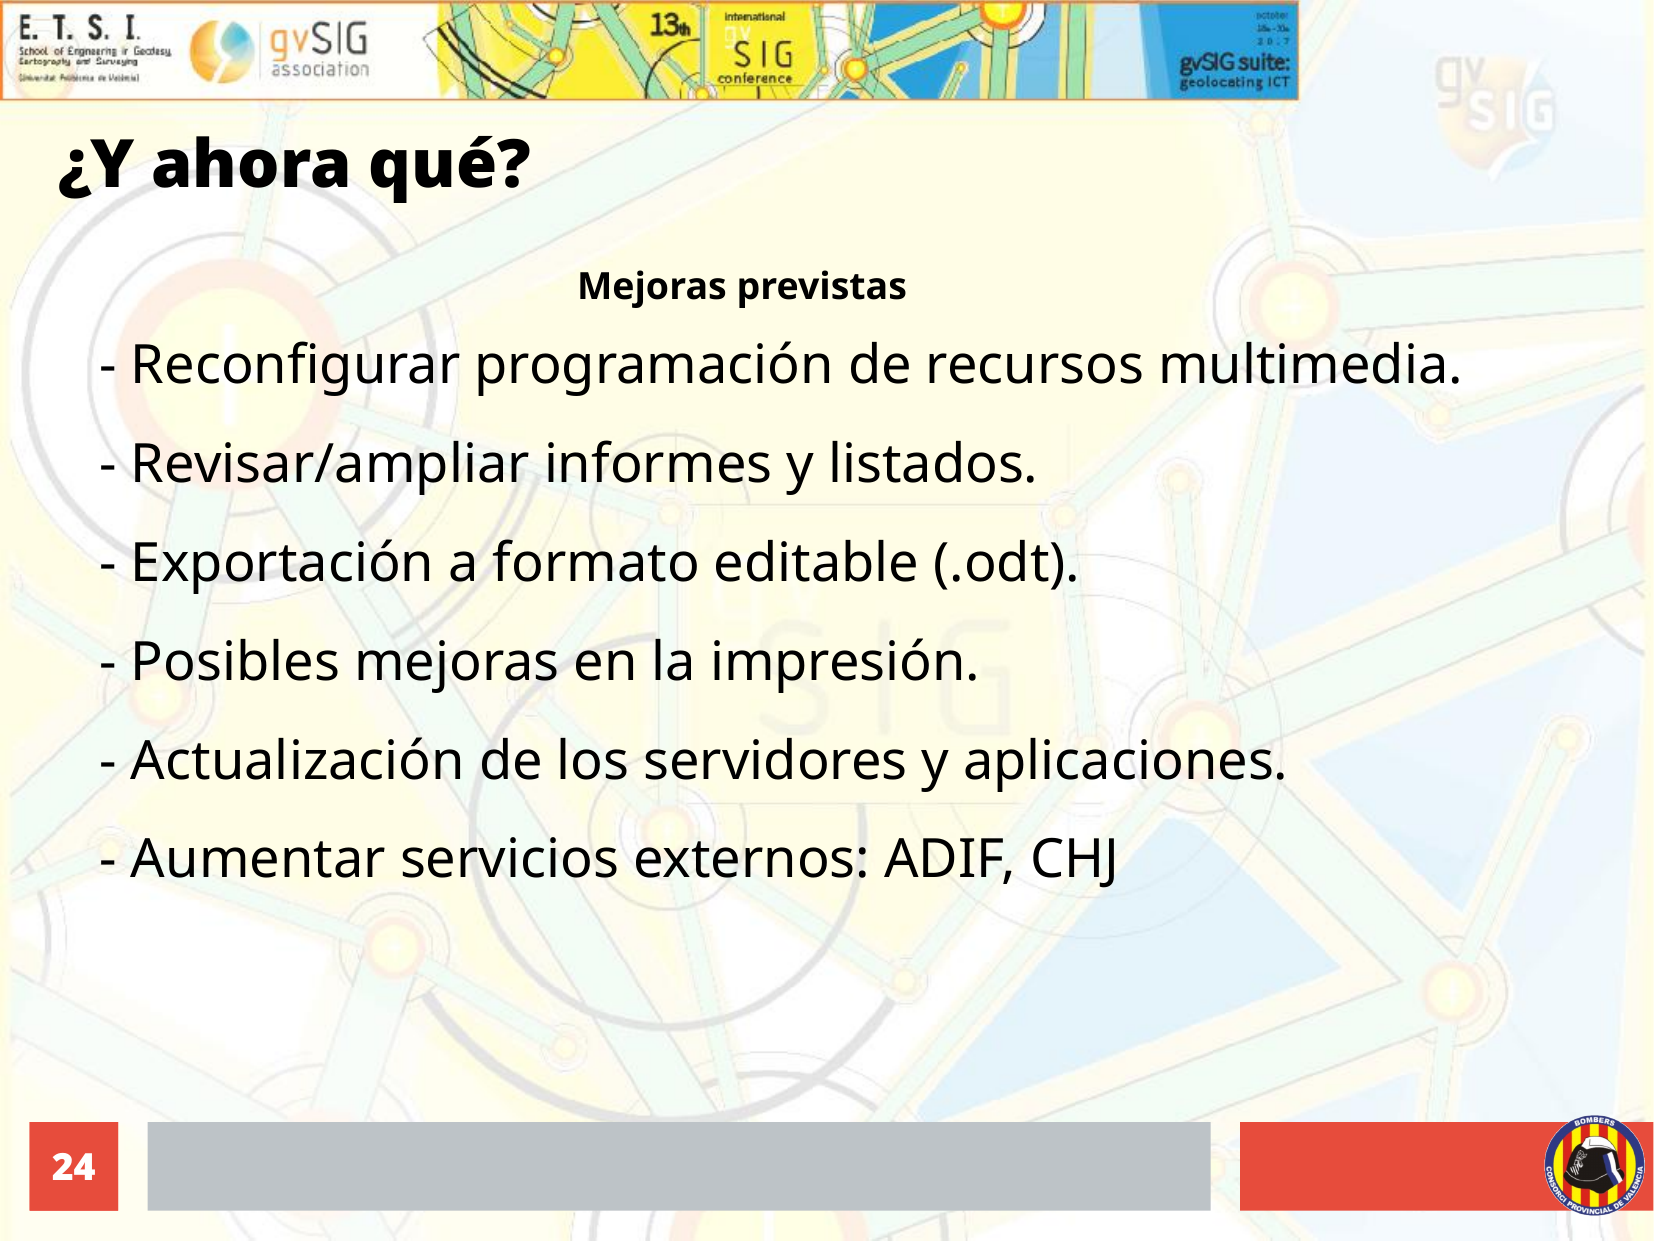

# ¿Y ahora qué?
Mejoras previstas
- Reconfigurar programación de recursos multimedia.
- Revisar/ampliar informes y listados.
- Exportación a formato editable (.odt).
- Posibles mejoras en la impresión.
- Actualización de los servidores y aplicaciones.
- Aumentar servicios externos: ADIF, CHJ
24